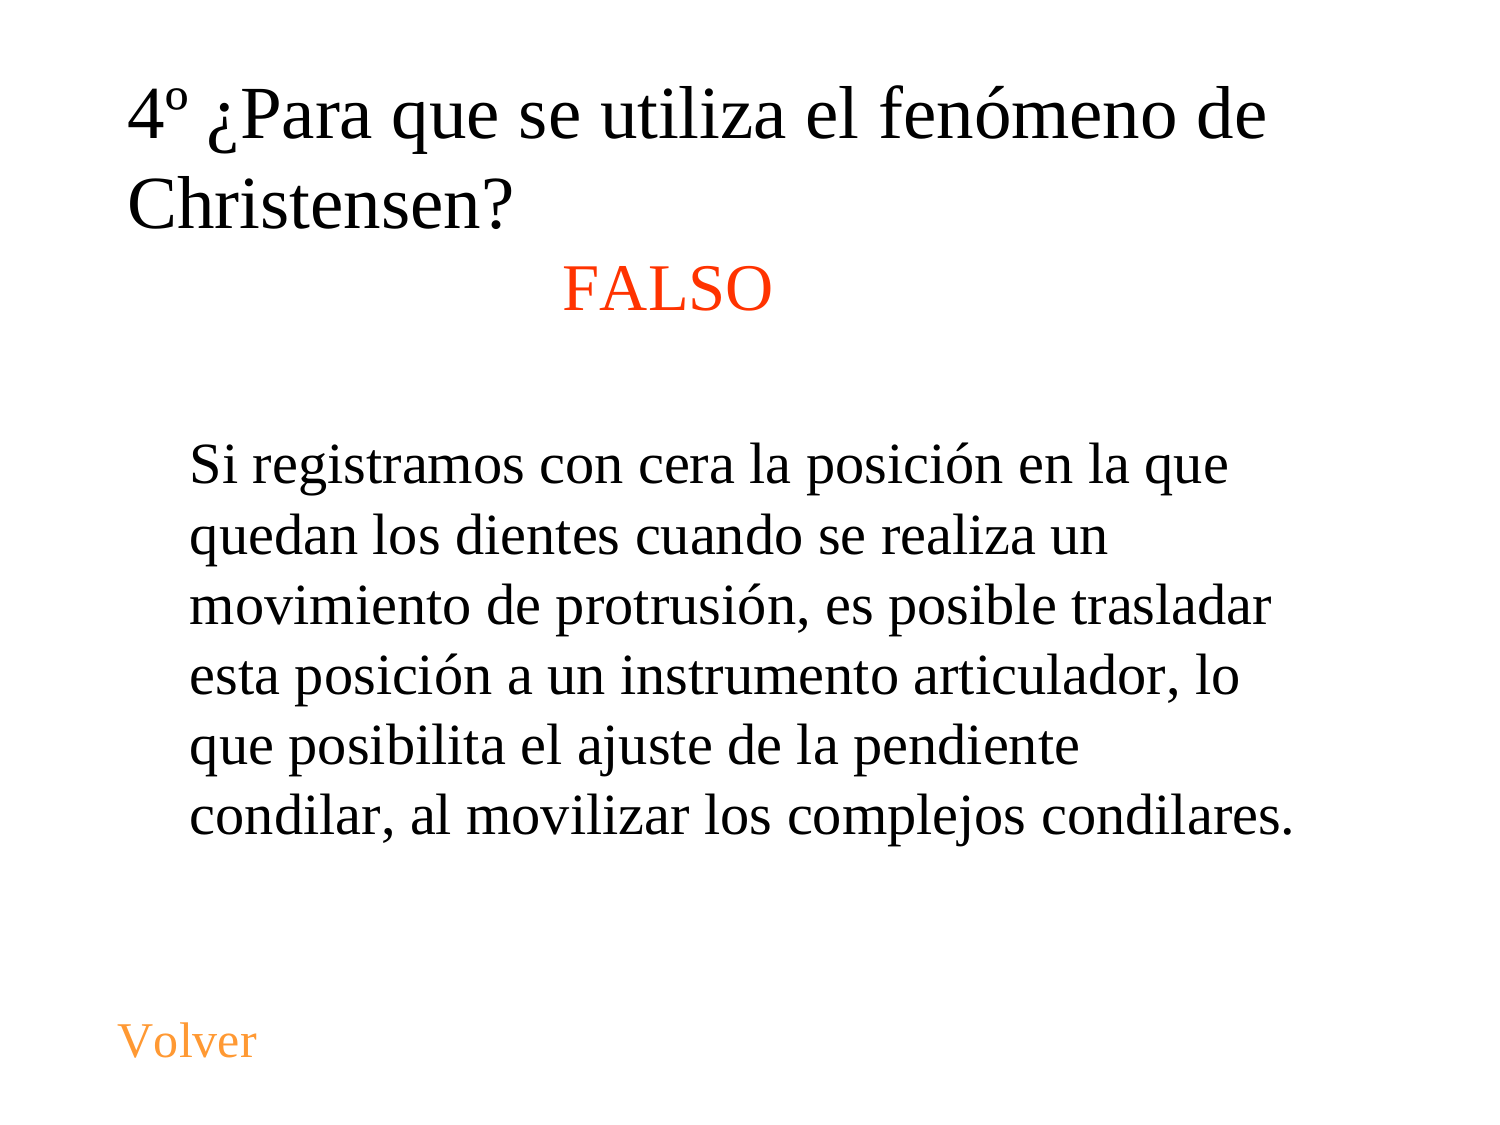

# 4º ¿Para que se utiliza el fenómeno de Christensen? FALSO
	Si registramos con cera la posición en la que quedan los dientes cuando se realiza un movimiento de protrusión, es posible trasladar esta posición a un instrumento articulador, lo que posibilita el ajuste de la pendiente condilar, al movilizar los complejos condilares.
Volver